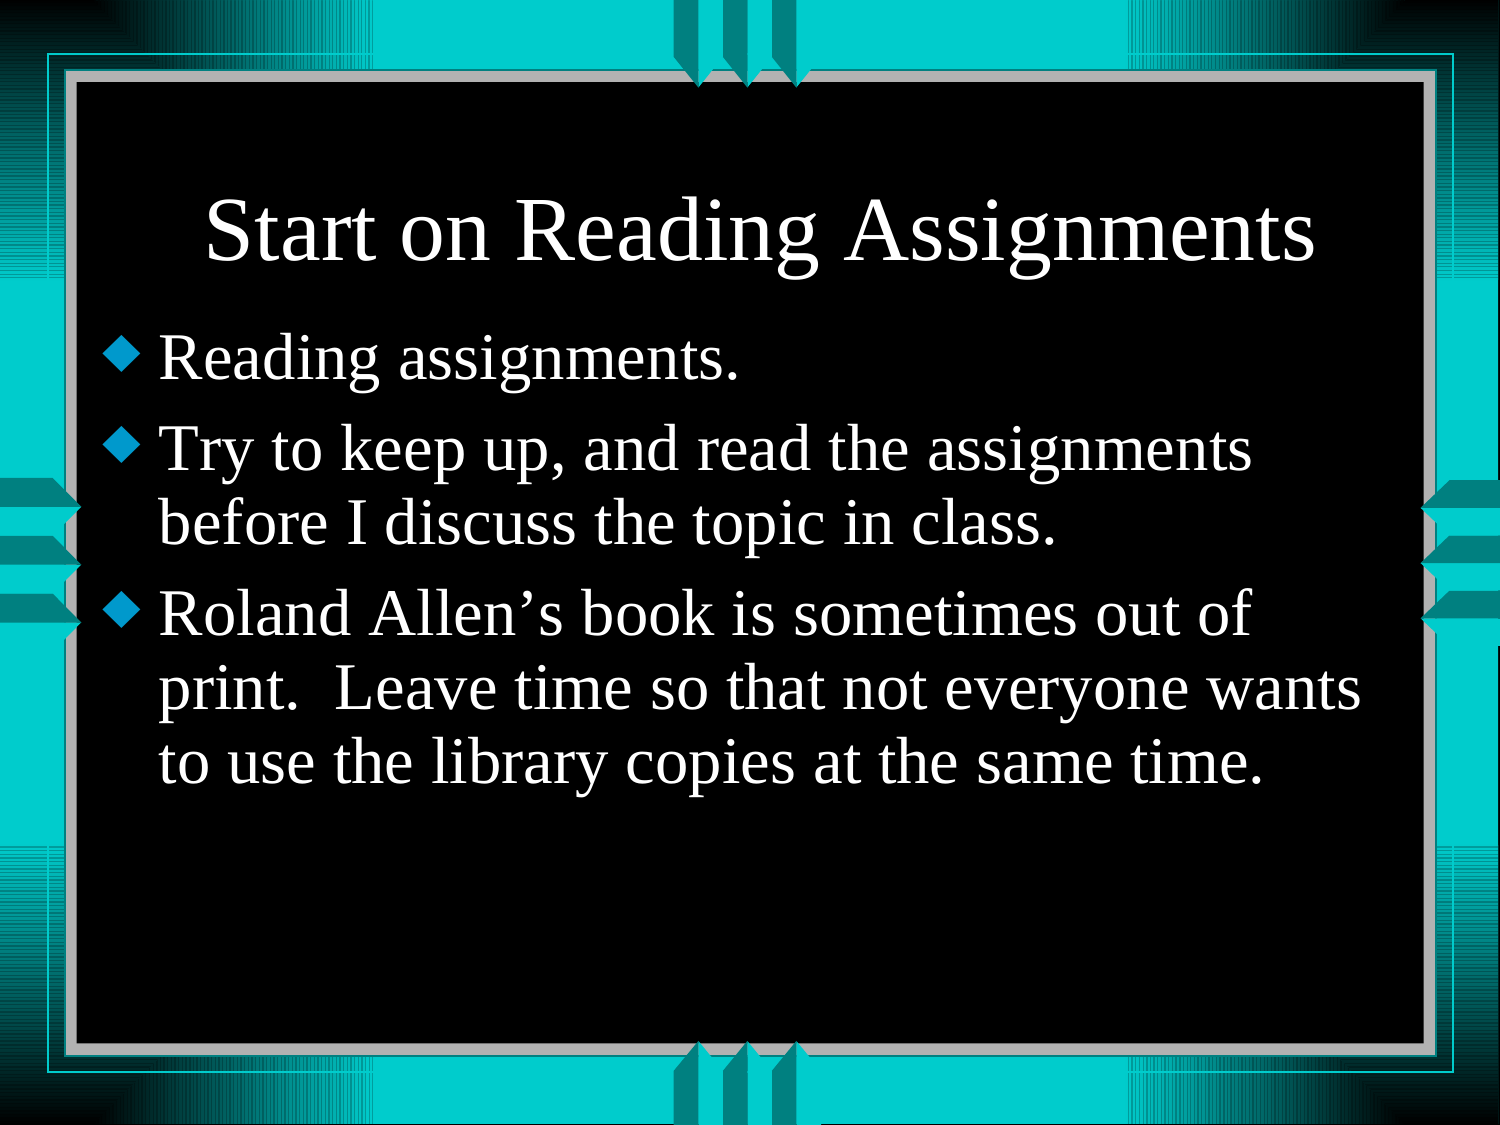

# Start on Reading Assignments
Reading assignments.
Try to keep up, and read the assignments before I discuss the topic in class.
Roland Allen’s book is sometimes out of print. Leave time so that not everyone wants to use the library copies at the same time.